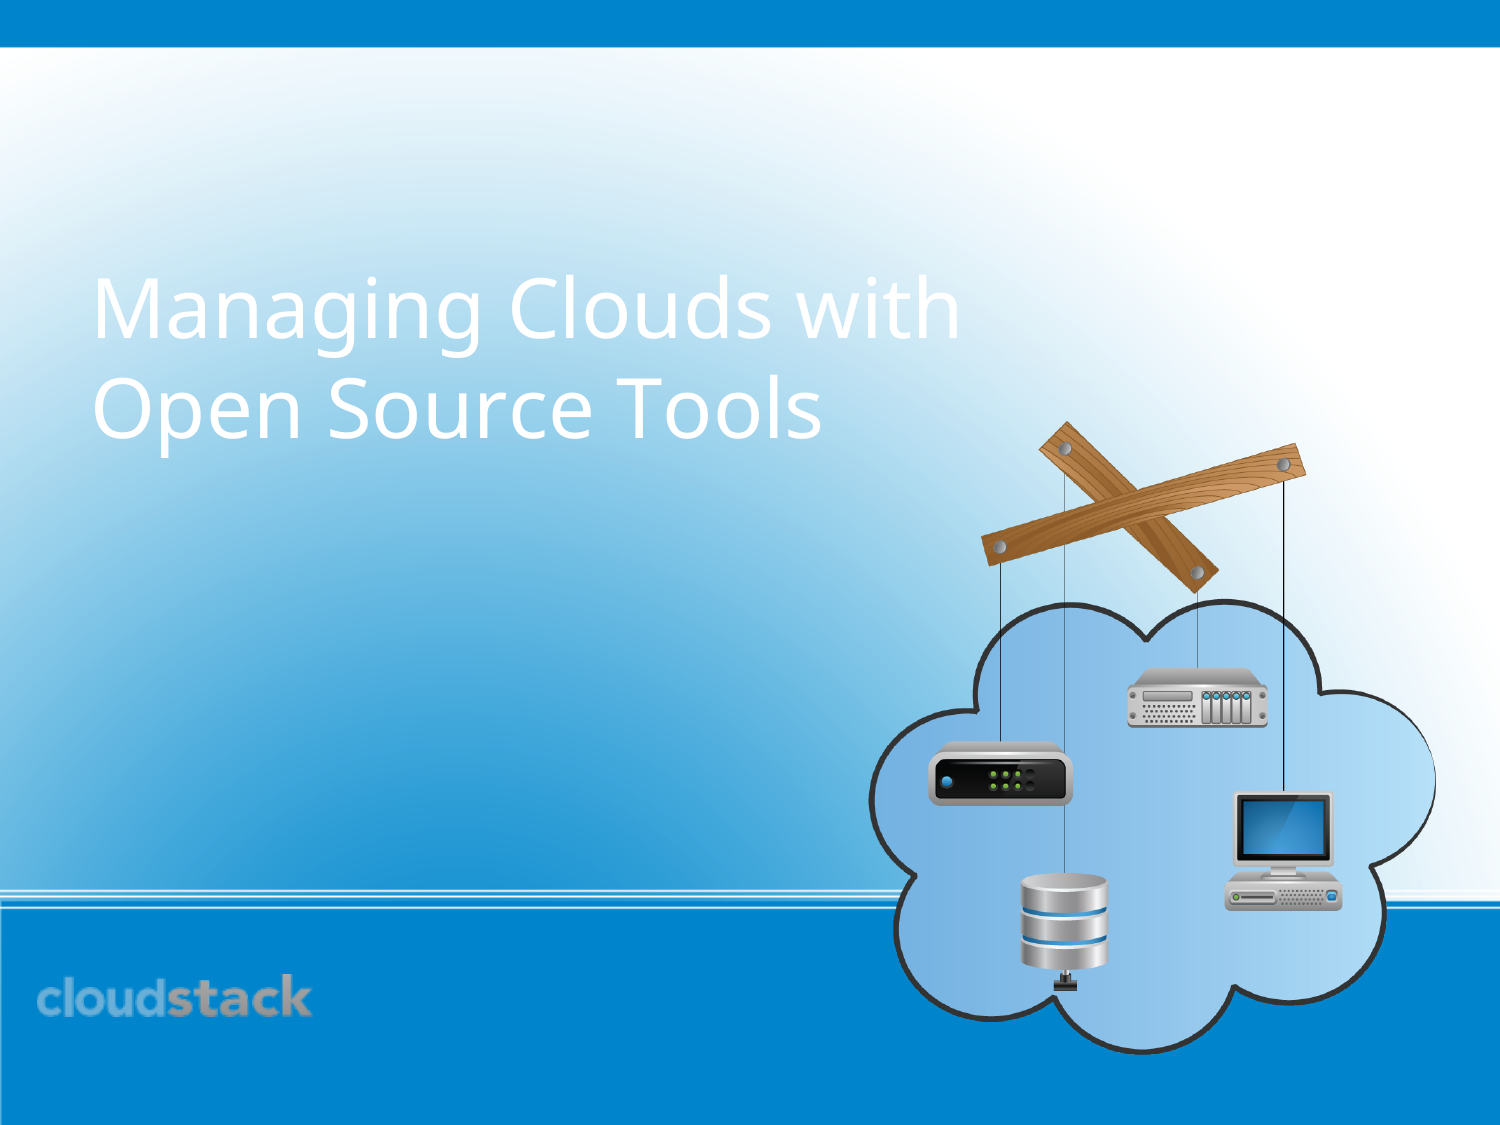

# Managing Clouds with Open Source Tools